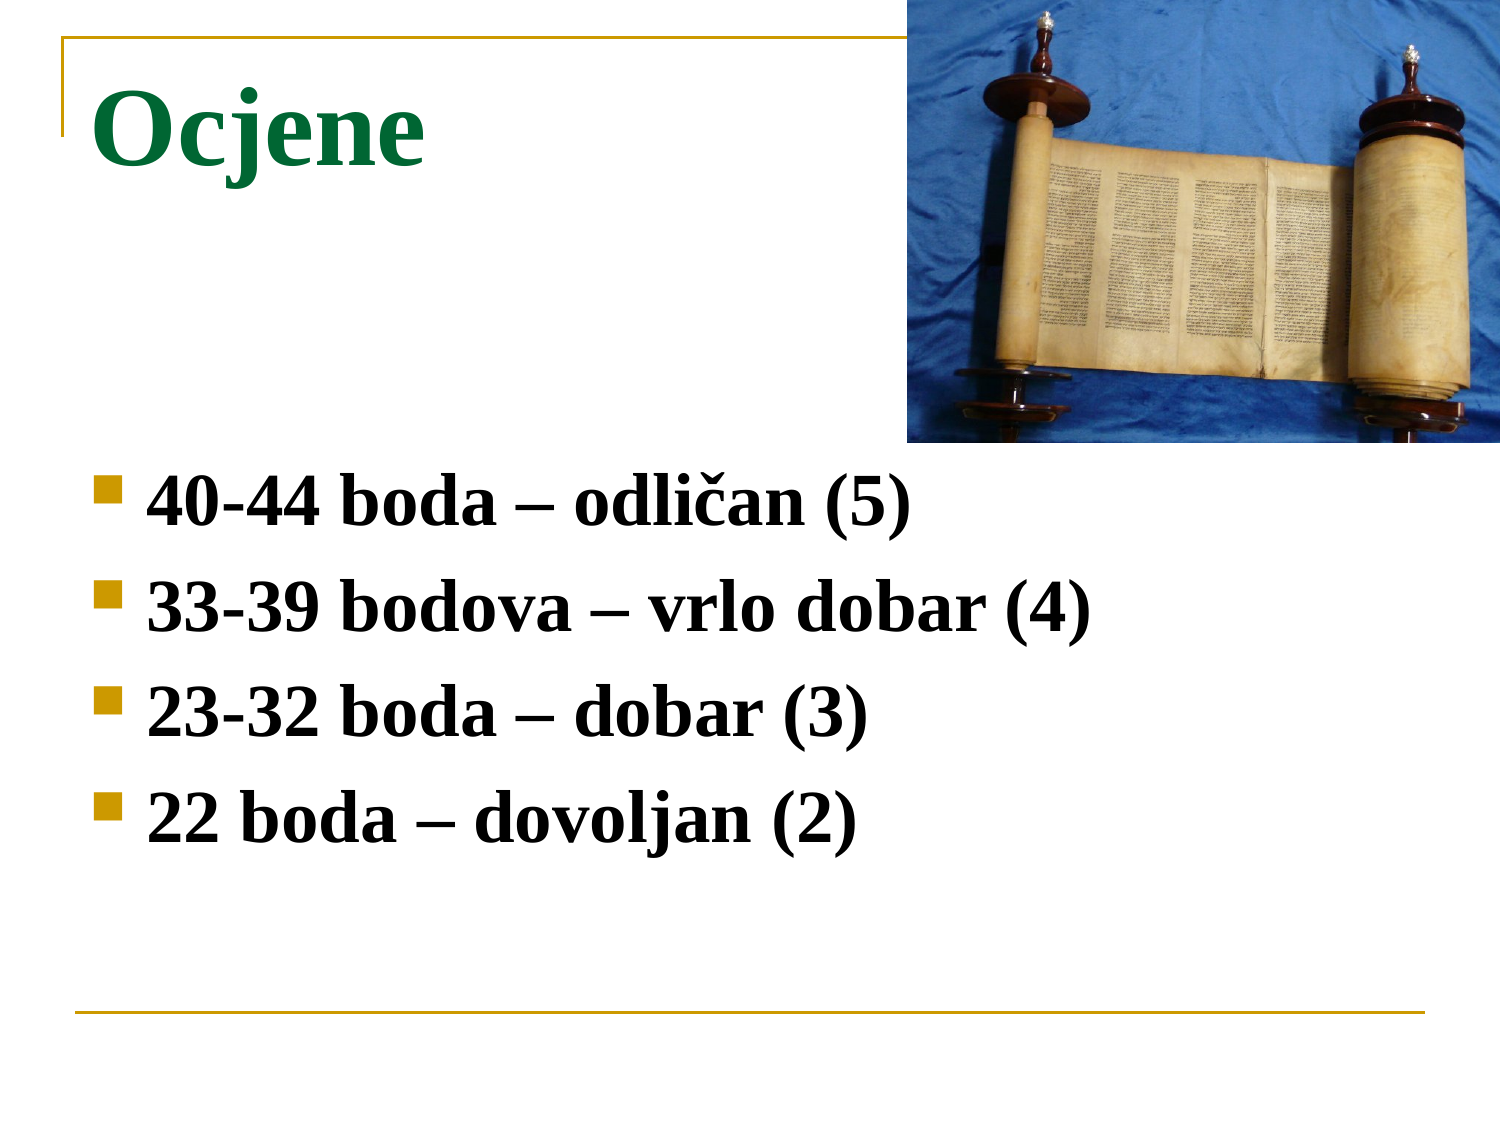

# Ocjene
40-44 boda – odličan (5)
33-39 bodova – vrlo dobar (4)
23-32 boda – dobar (3)
22 boda – dovoljan (2)